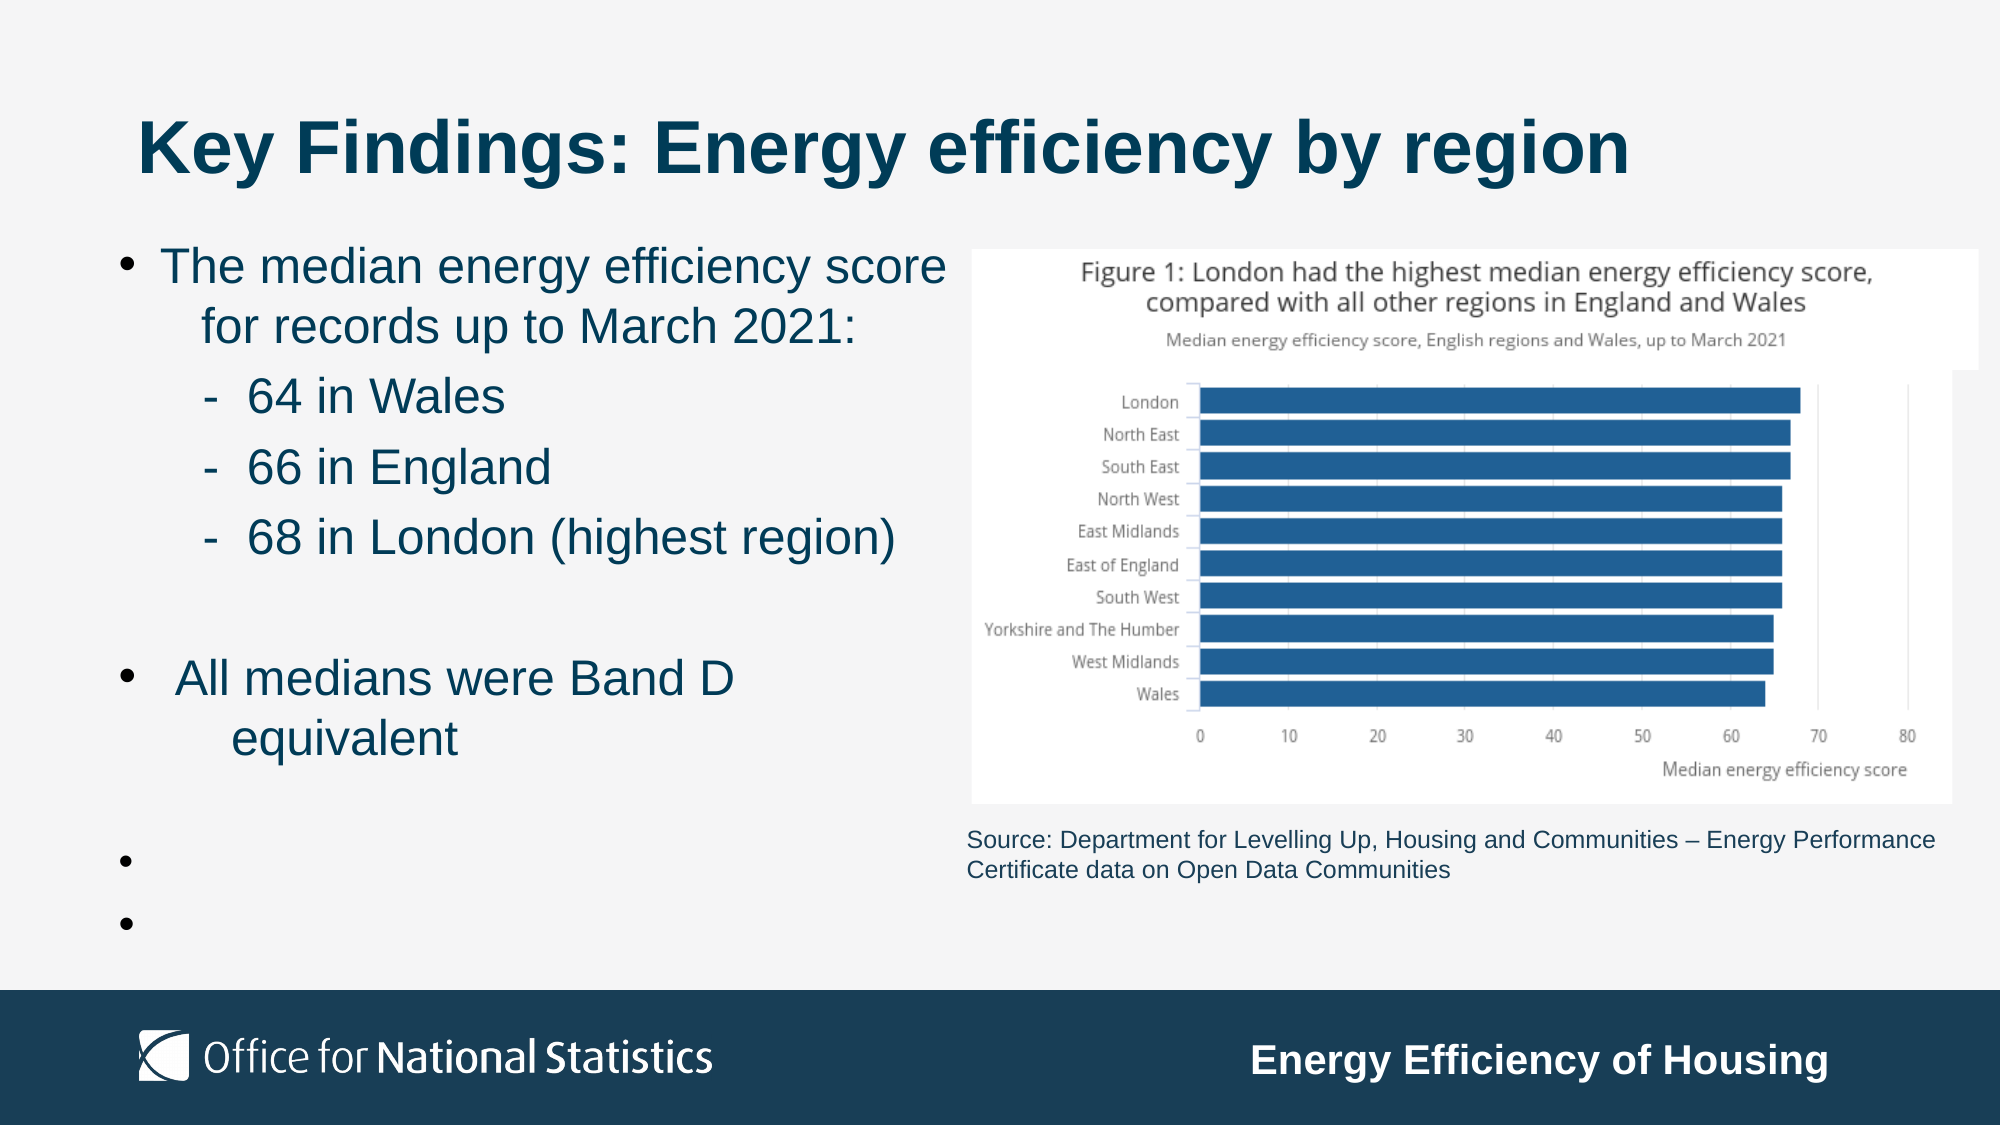

# Key Findings: Energy efficiency by region
The median energy efficiency score for records up to March 2021:
      -  64 in Wales
      -  66 in England
      -  68 in London (highest region)
All medians were Band D equivalent
Source: Department for Levelling Up, Housing and Communities – Energy Performance
Certificate data on Open Data Communities
Energy Efficiency of Housing